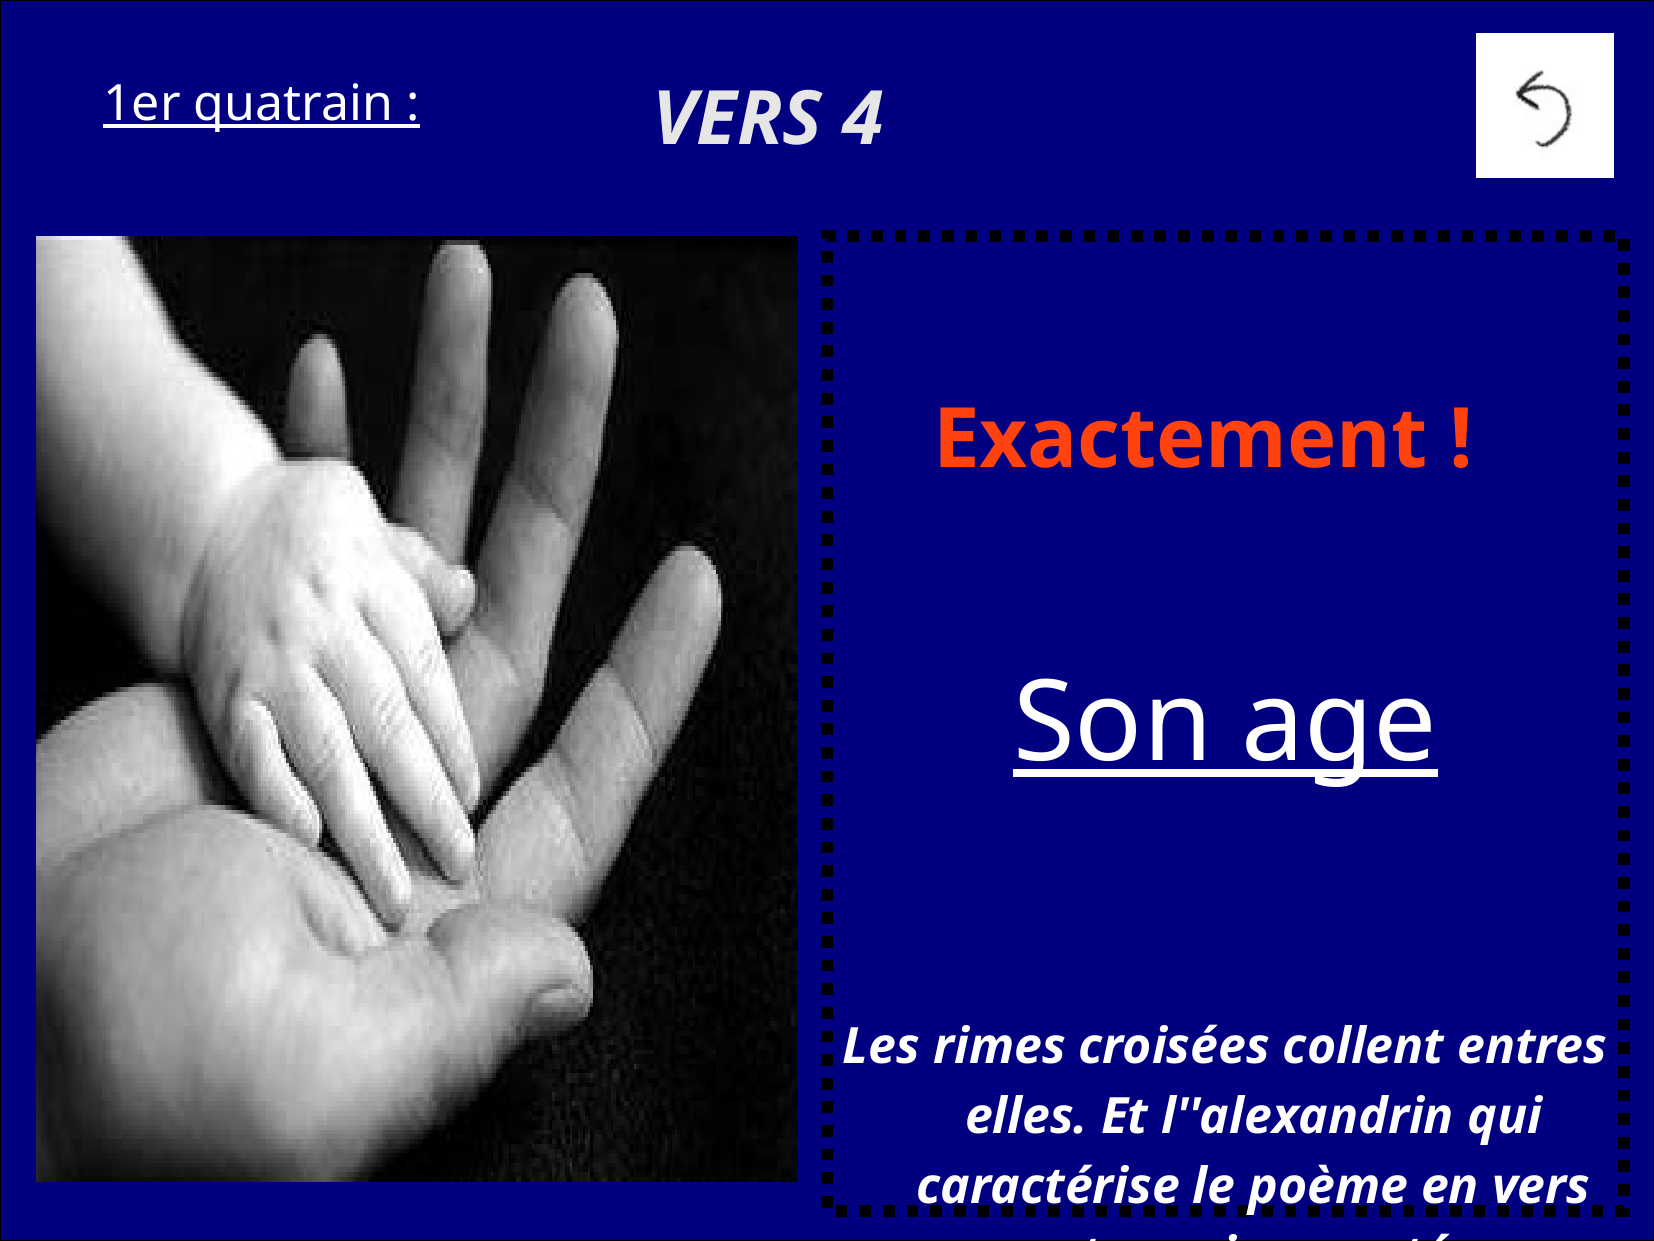

1er quatrain :
VERS 4
# Exactement !
Son age
Les rimes croisées collent entres elles. Et l''alexandrin qui caractérise le poème en vers est aussi respecté.